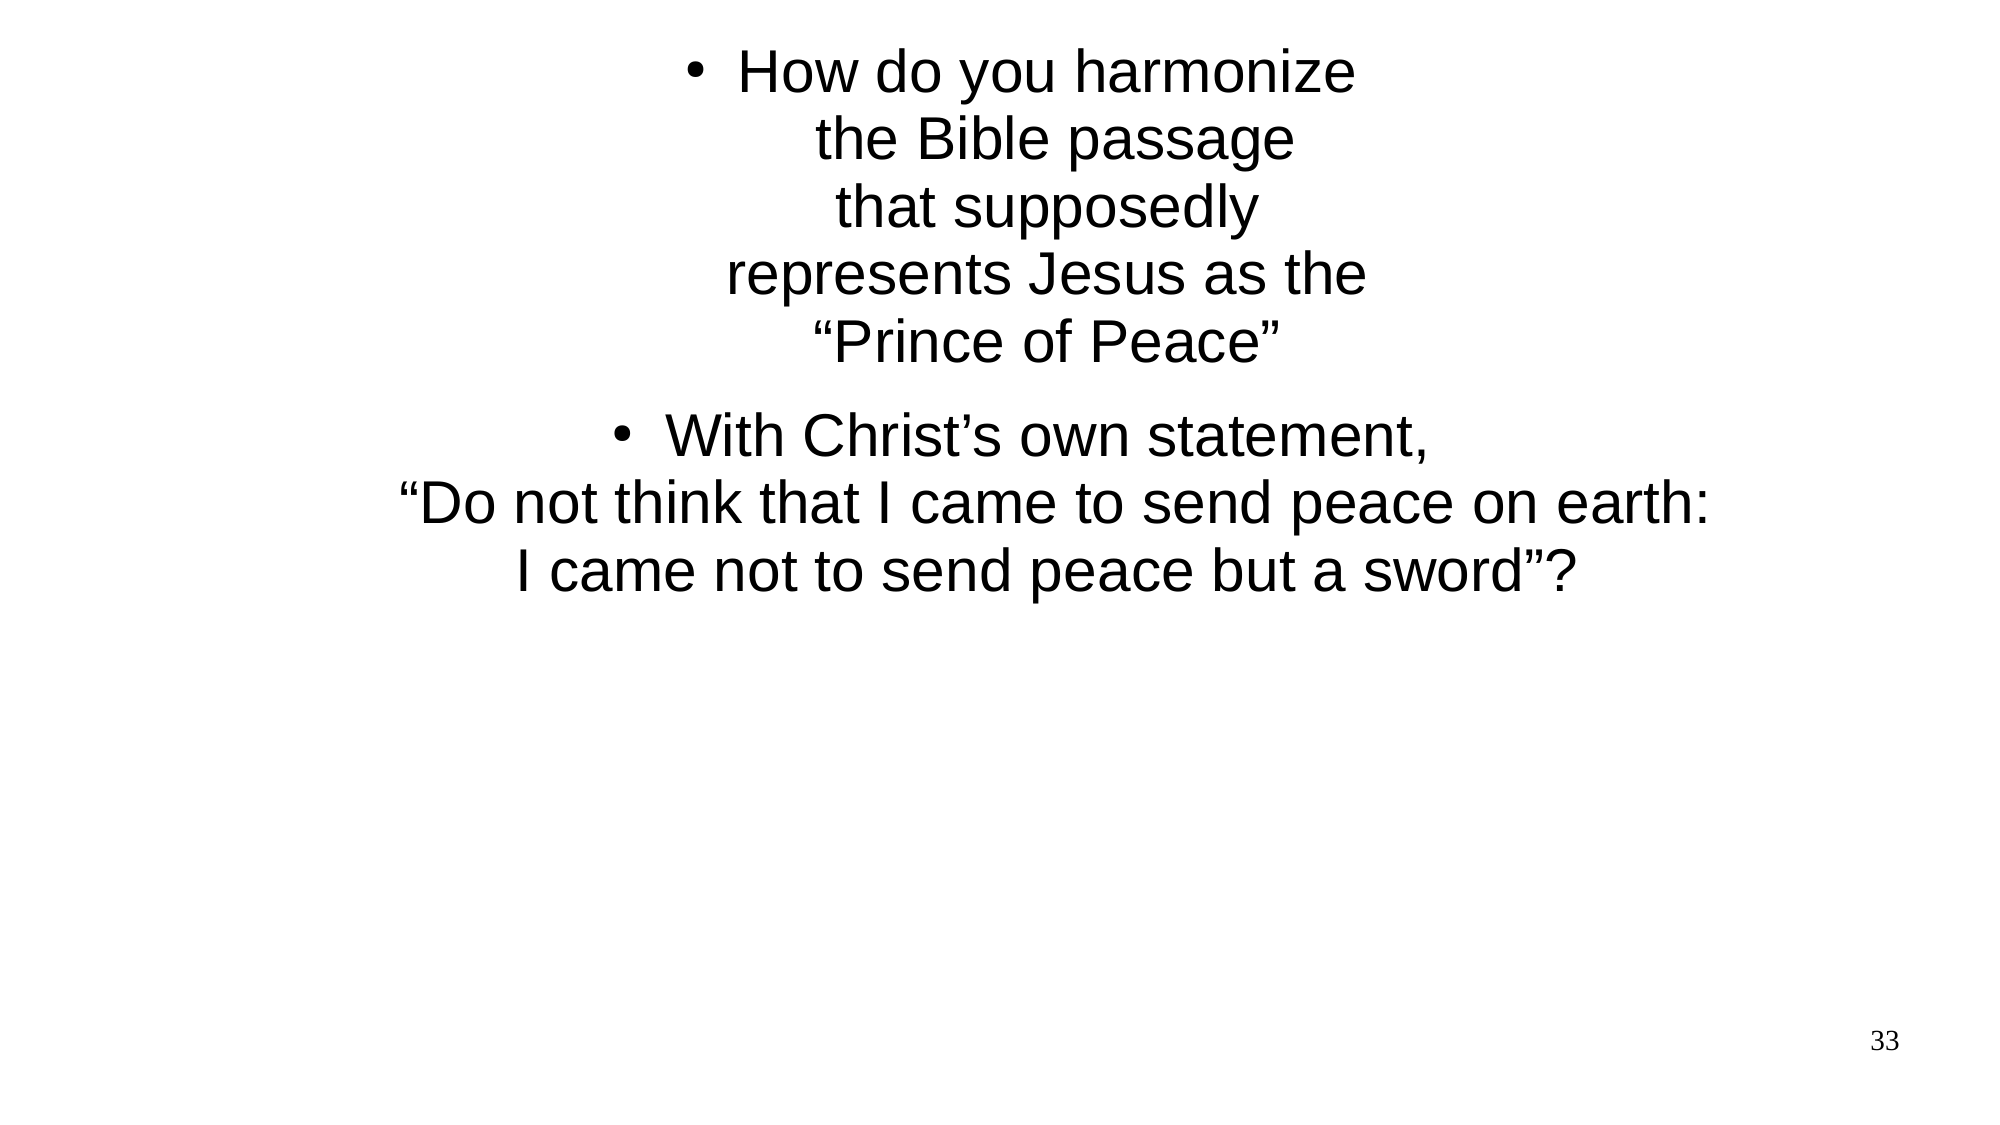

# How do you harmonize the Bible passage that supposedly represents Jesus as the “Prince of Peace”
With Christ’s own statement,
 “Do not think that I came to send peace on earth:
 I came not to send peace but a sword”?
33